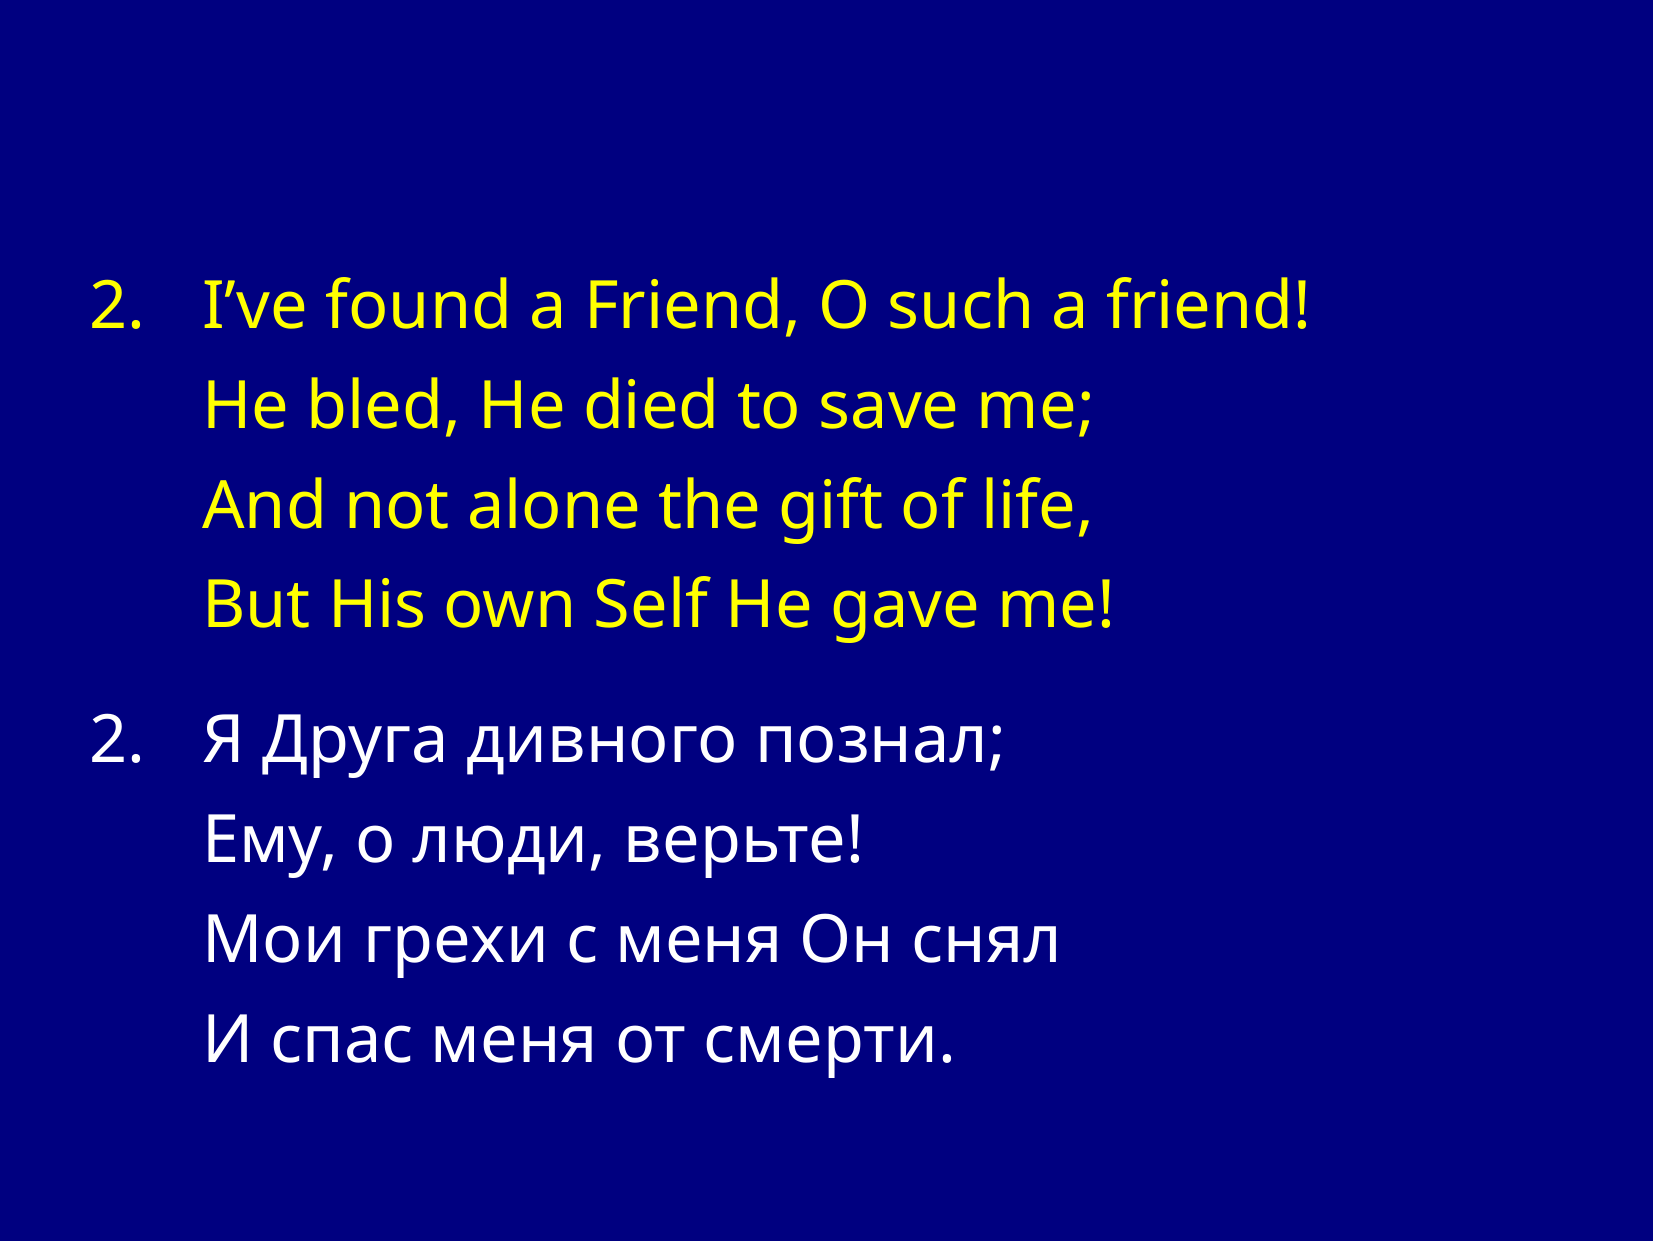

2.	I’ve found a Friend, O such a friend!
	He bled, He died to save me;
	And not alone the gift of life,
	But His own Self He gave me!
2.	Я Друга дивного познал;
	Ему, о люди, верьте!
	Мои грехи с меня Он снял
	И спас меня от смерти.